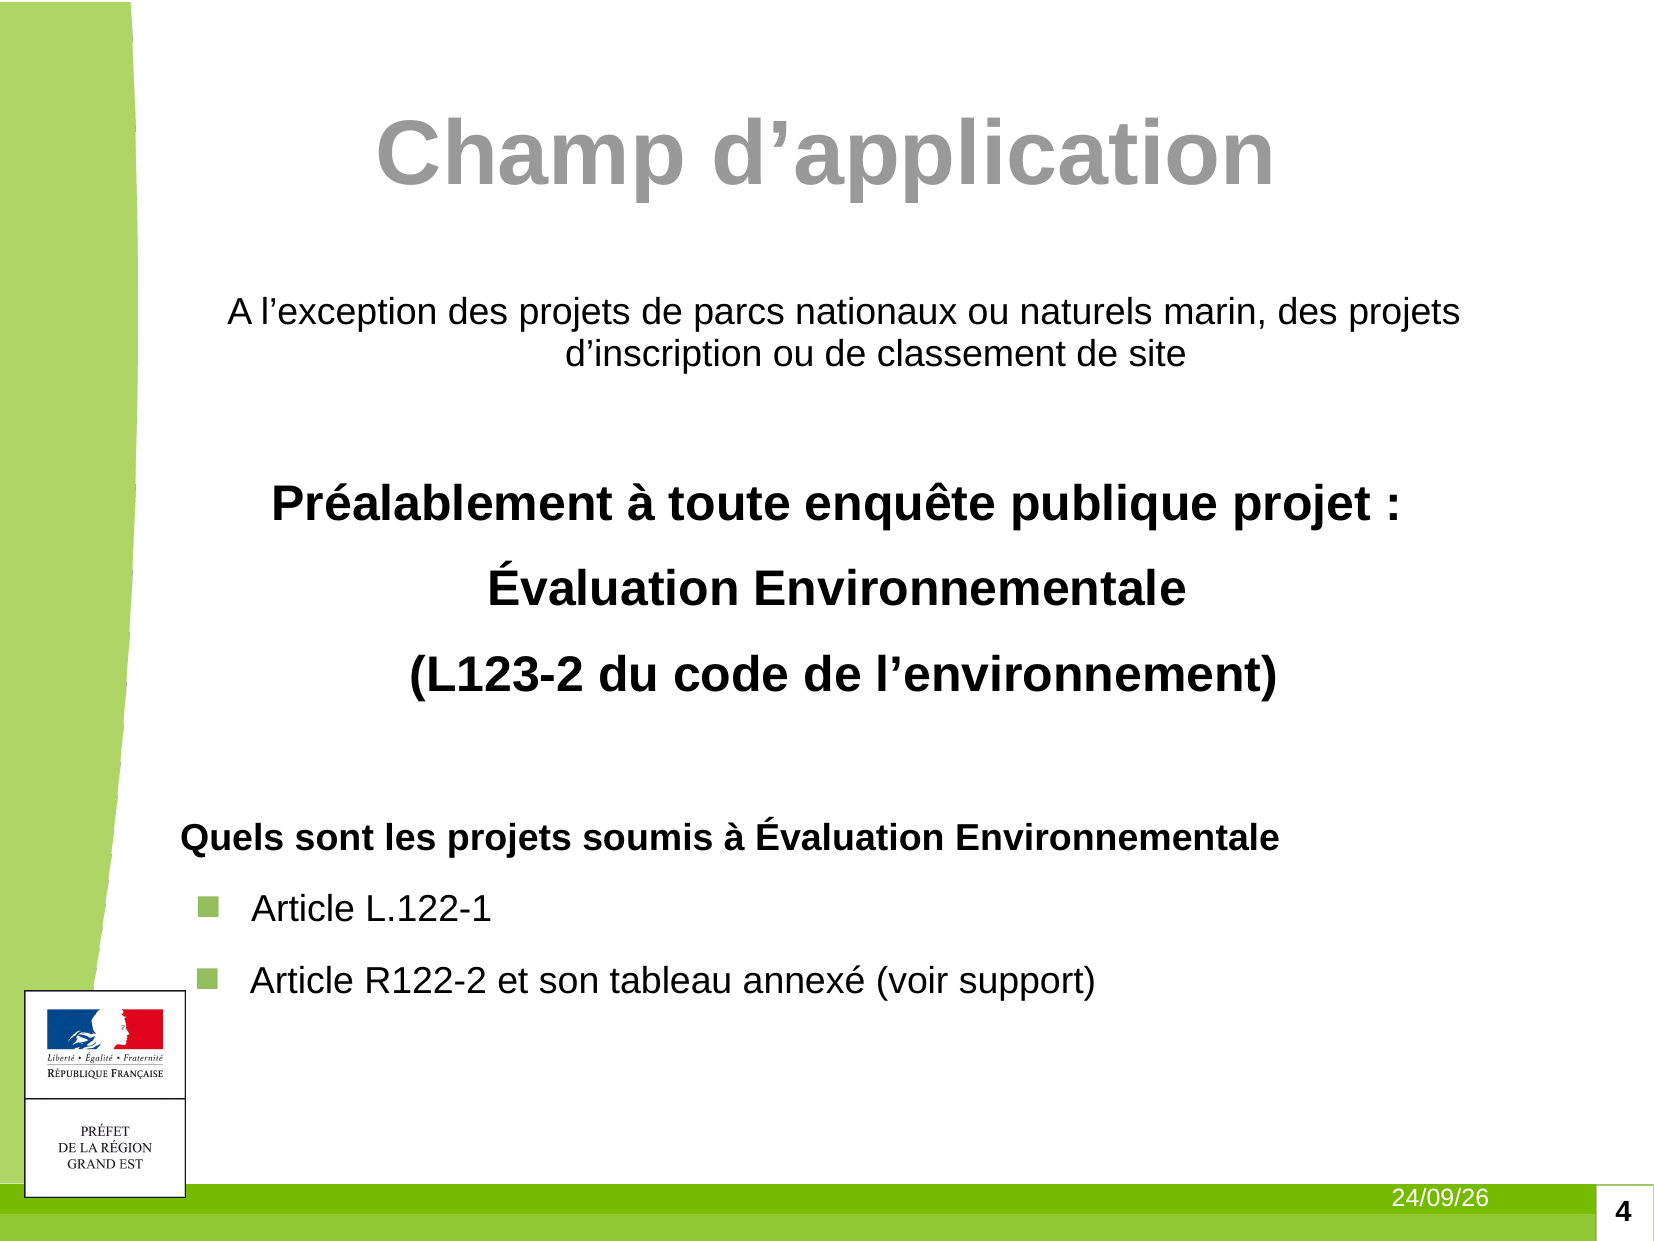

# Champ d’application
A l’exception des projets de parcs nationaux ou naturels marin, des projets d’inscription ou de classement de site
Préalablement à toute enquête publique projet :
Évaluation Environnementale
(L123-2 du code de l’environnement)
Quels sont les projets soumis à Évaluation Environnementale
Article L.122-1
Article R122-2 et son tableau annexé (voir support)
4